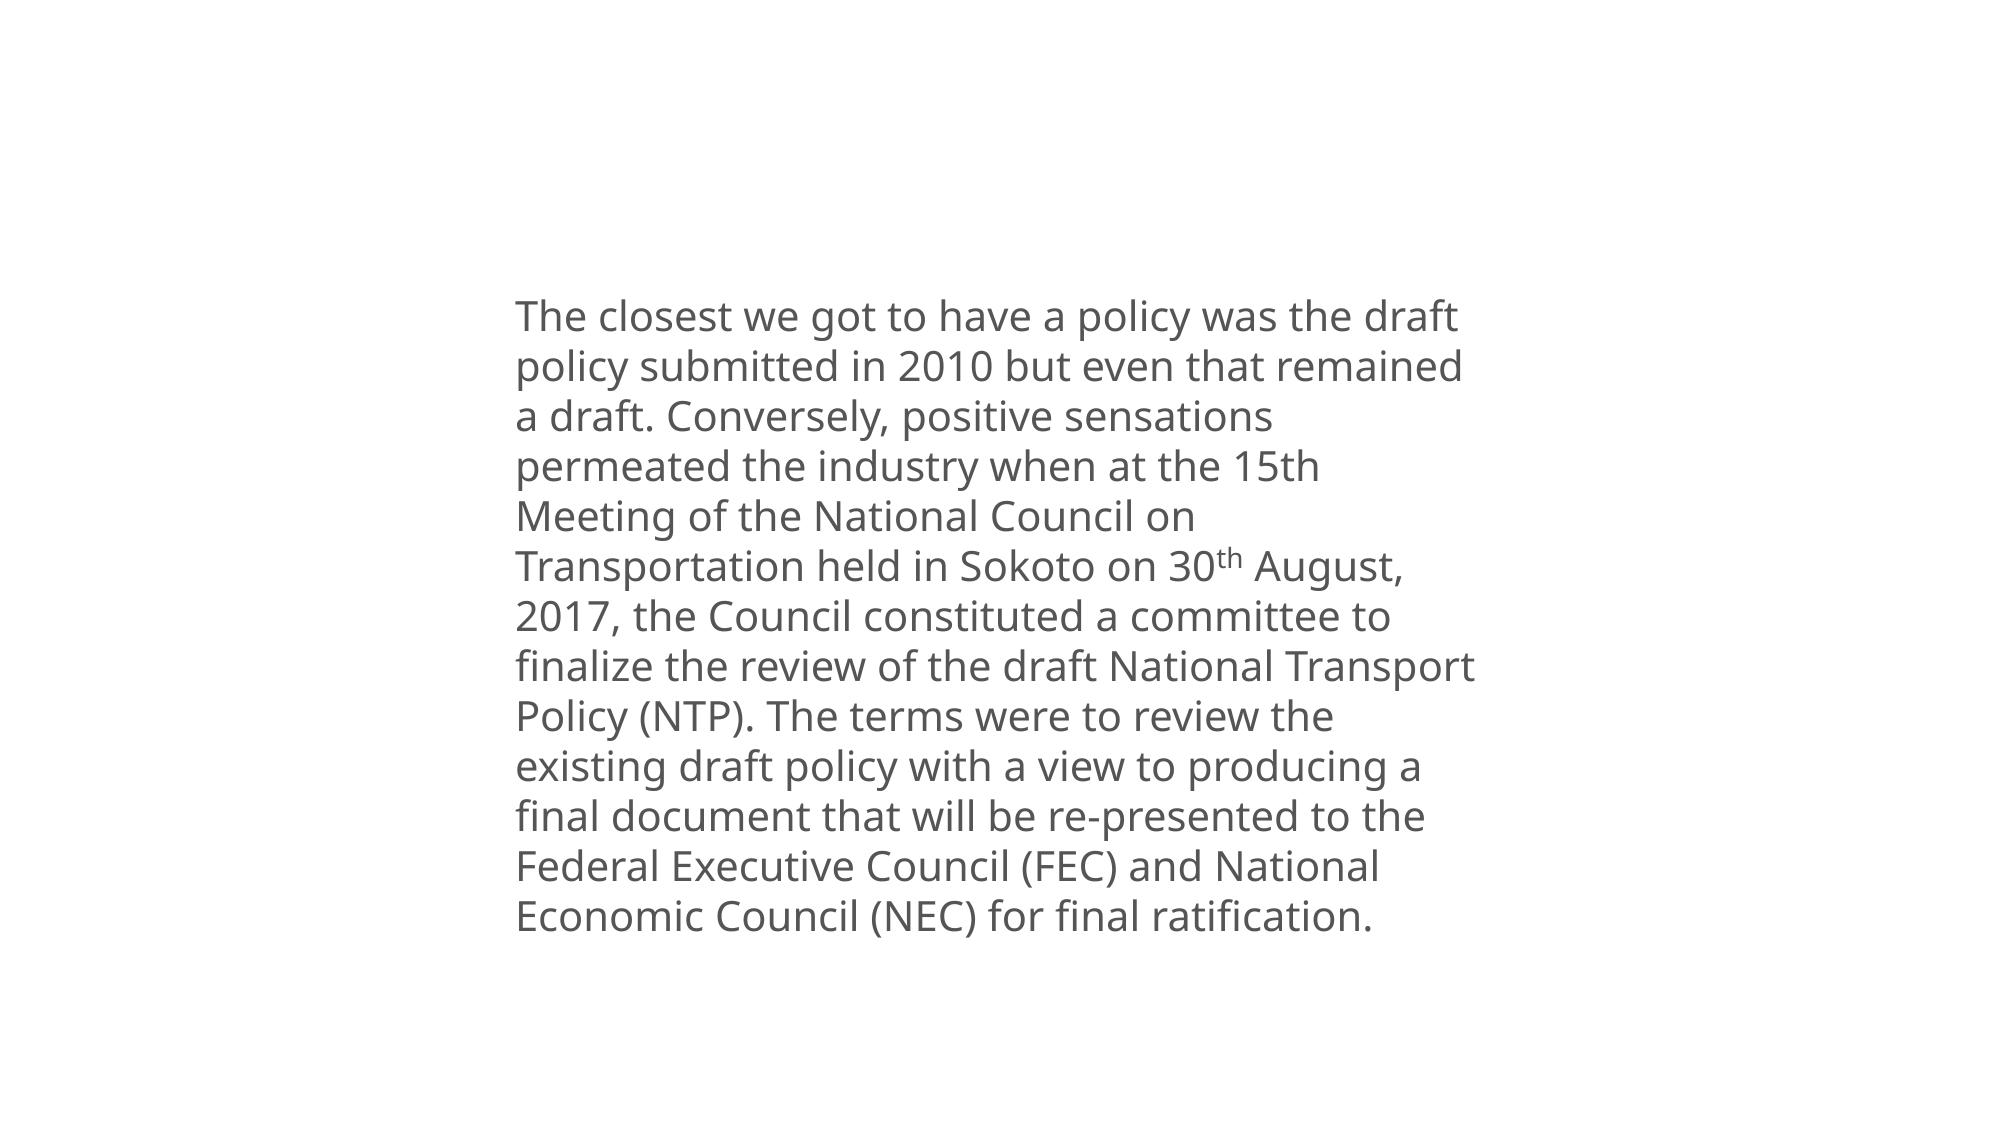

The closest we got to have a policy was the draft policy submitted in 2010 but even that remained a draft. Conversely, positive sensations permeated the industry when at the 15th Meeting of the National Council on Transportation held in Sokoto on 30th August, 2017, the Council constituted a committee to finalize the review of the draft National Transport Policy (NTP). The terms were to review the existing draft policy with a view to producing a final document that will be re-presented to the Federal Executive Council (FEC) and National Economic Council (NEC) for final ratification.